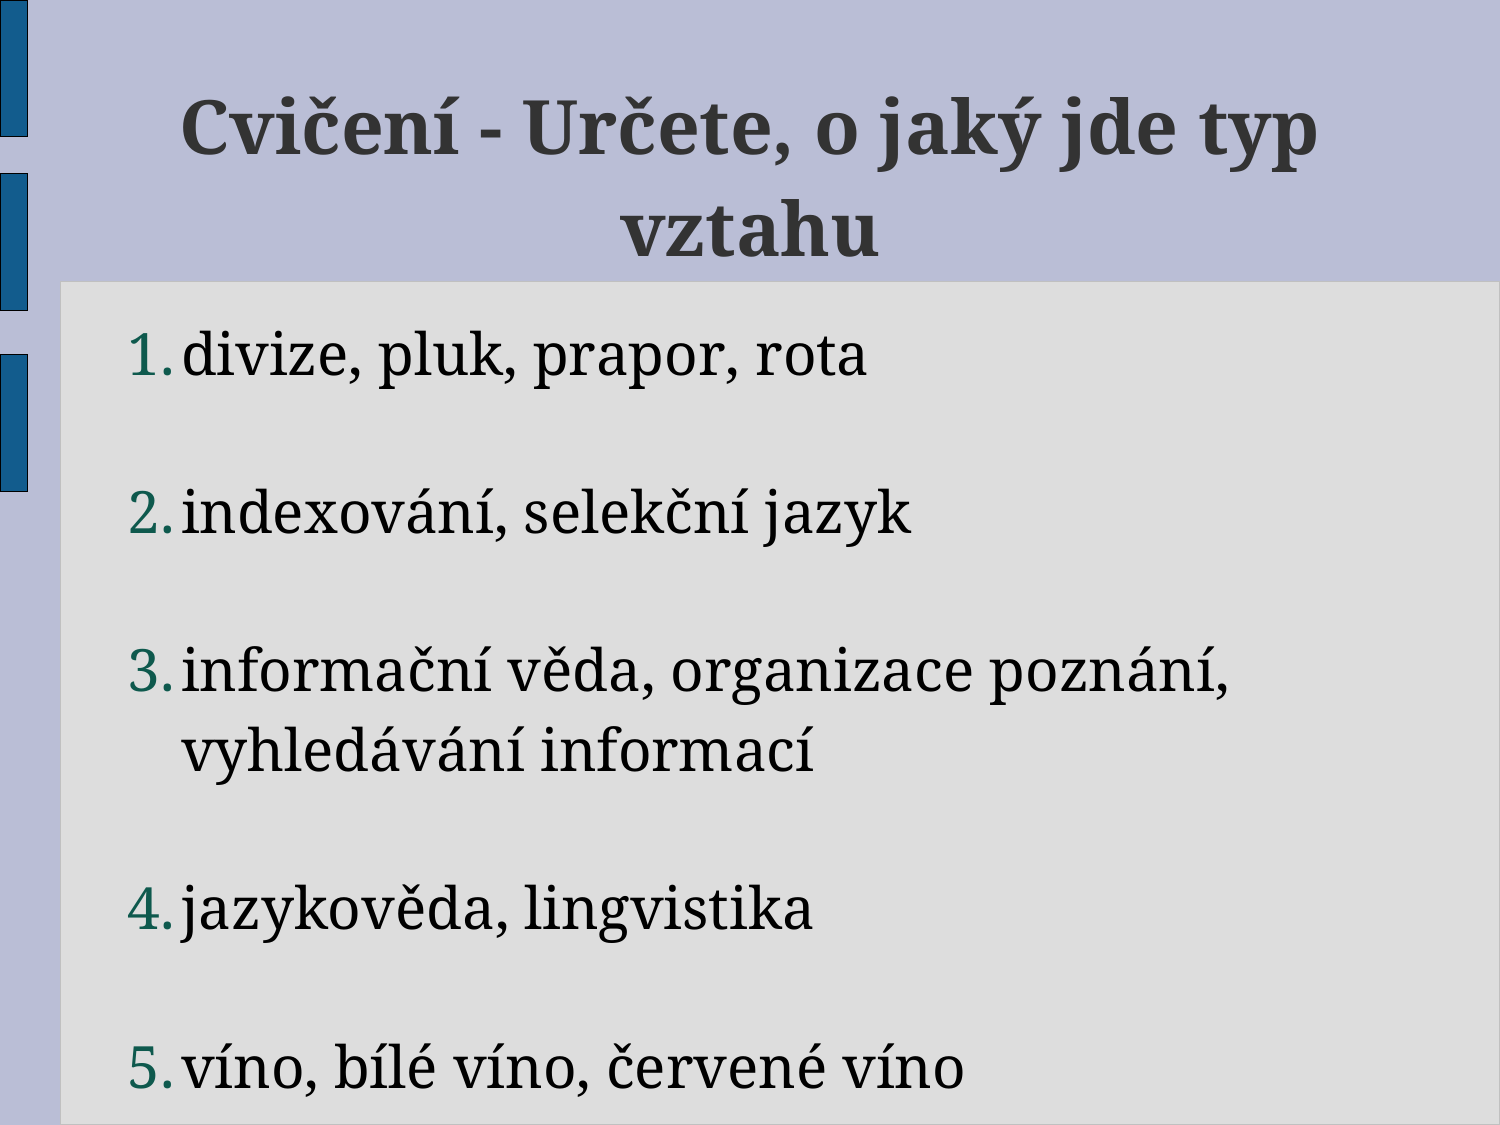

# Cvičení - Určete, o jaký jde typ vztahu
divize, pluk, prapor, rota
indexování, selekční jazyk
informační věda, organizace poznání, vyhledávání informací
jazykověda, lingvistika
víno, bílé víno, červené víno